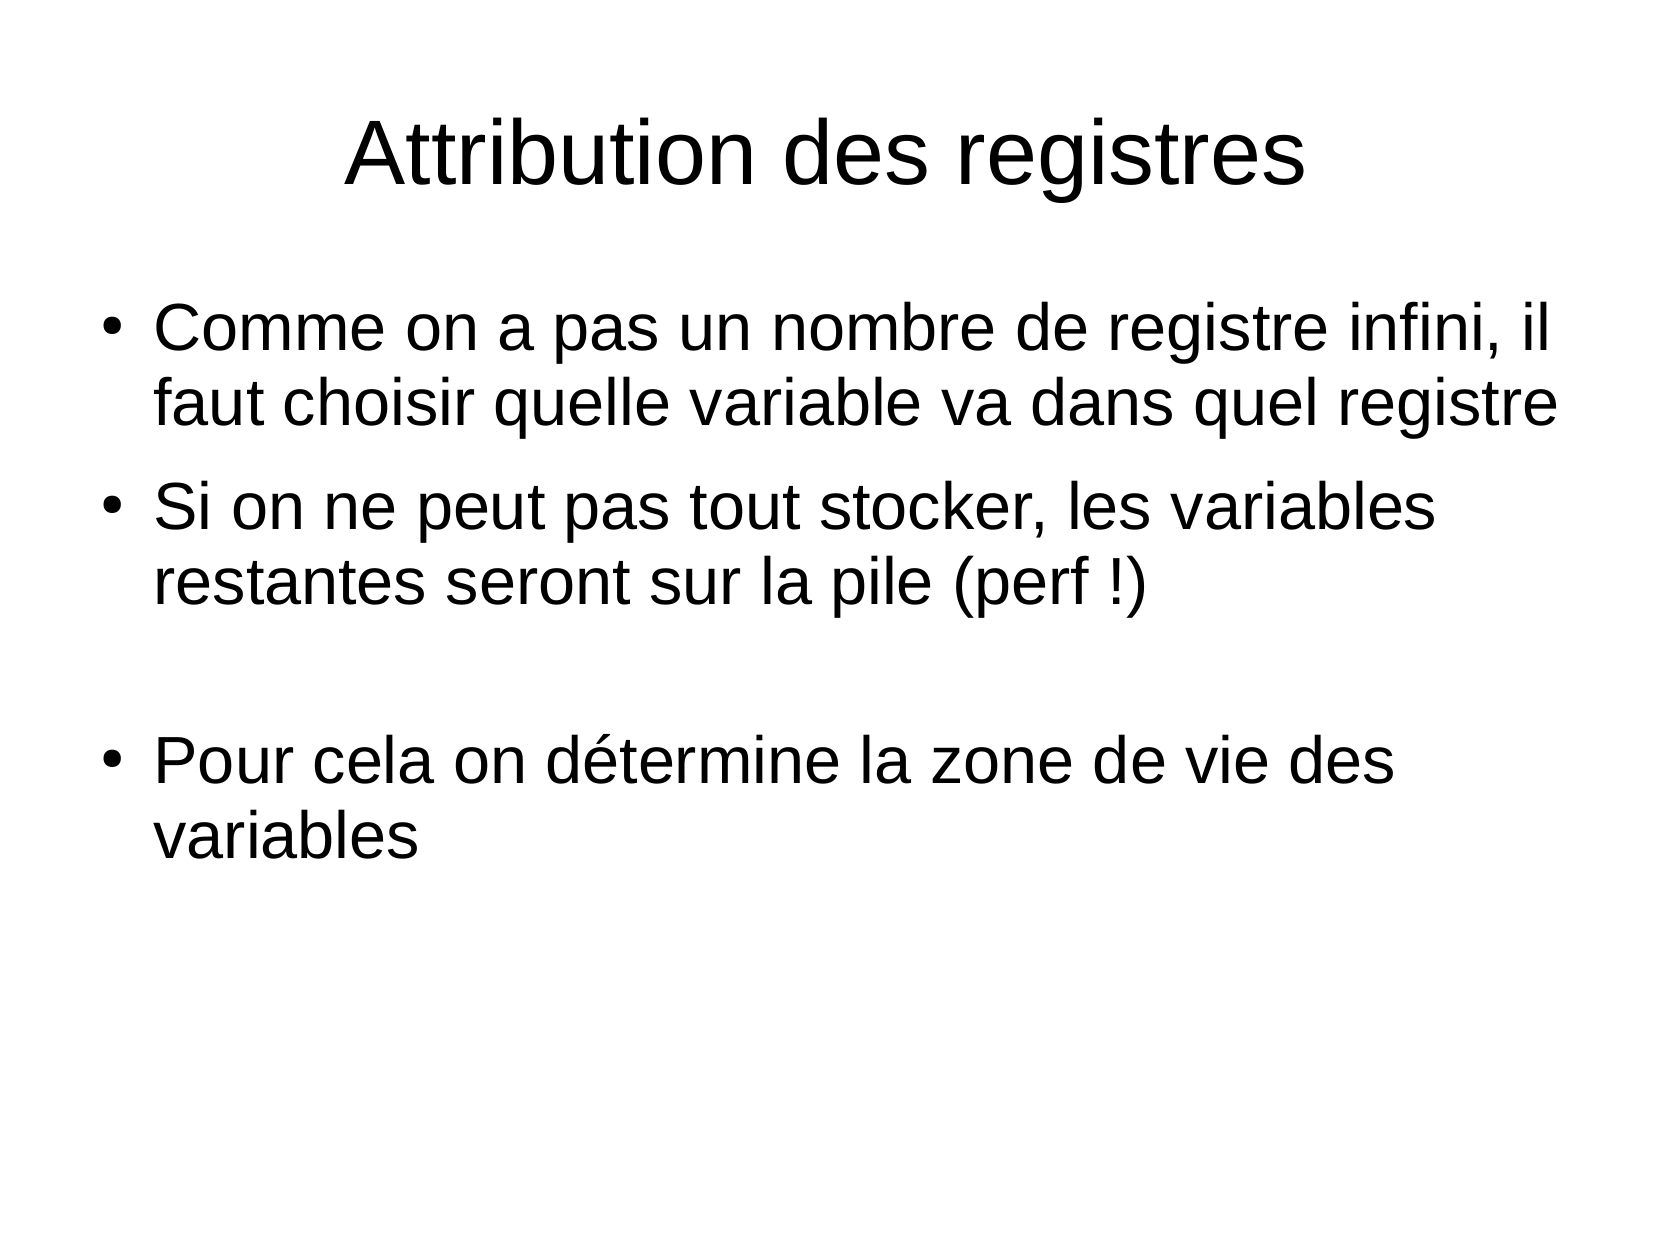

# Attribution des registres
Comme on a pas un nombre de registre infini, il faut choisir quelle variable va dans quel registre
Si on ne peut pas tout stocker, les variables restantes seront sur la pile (perf !)
Pour cela on détermine la zone de vie des variables